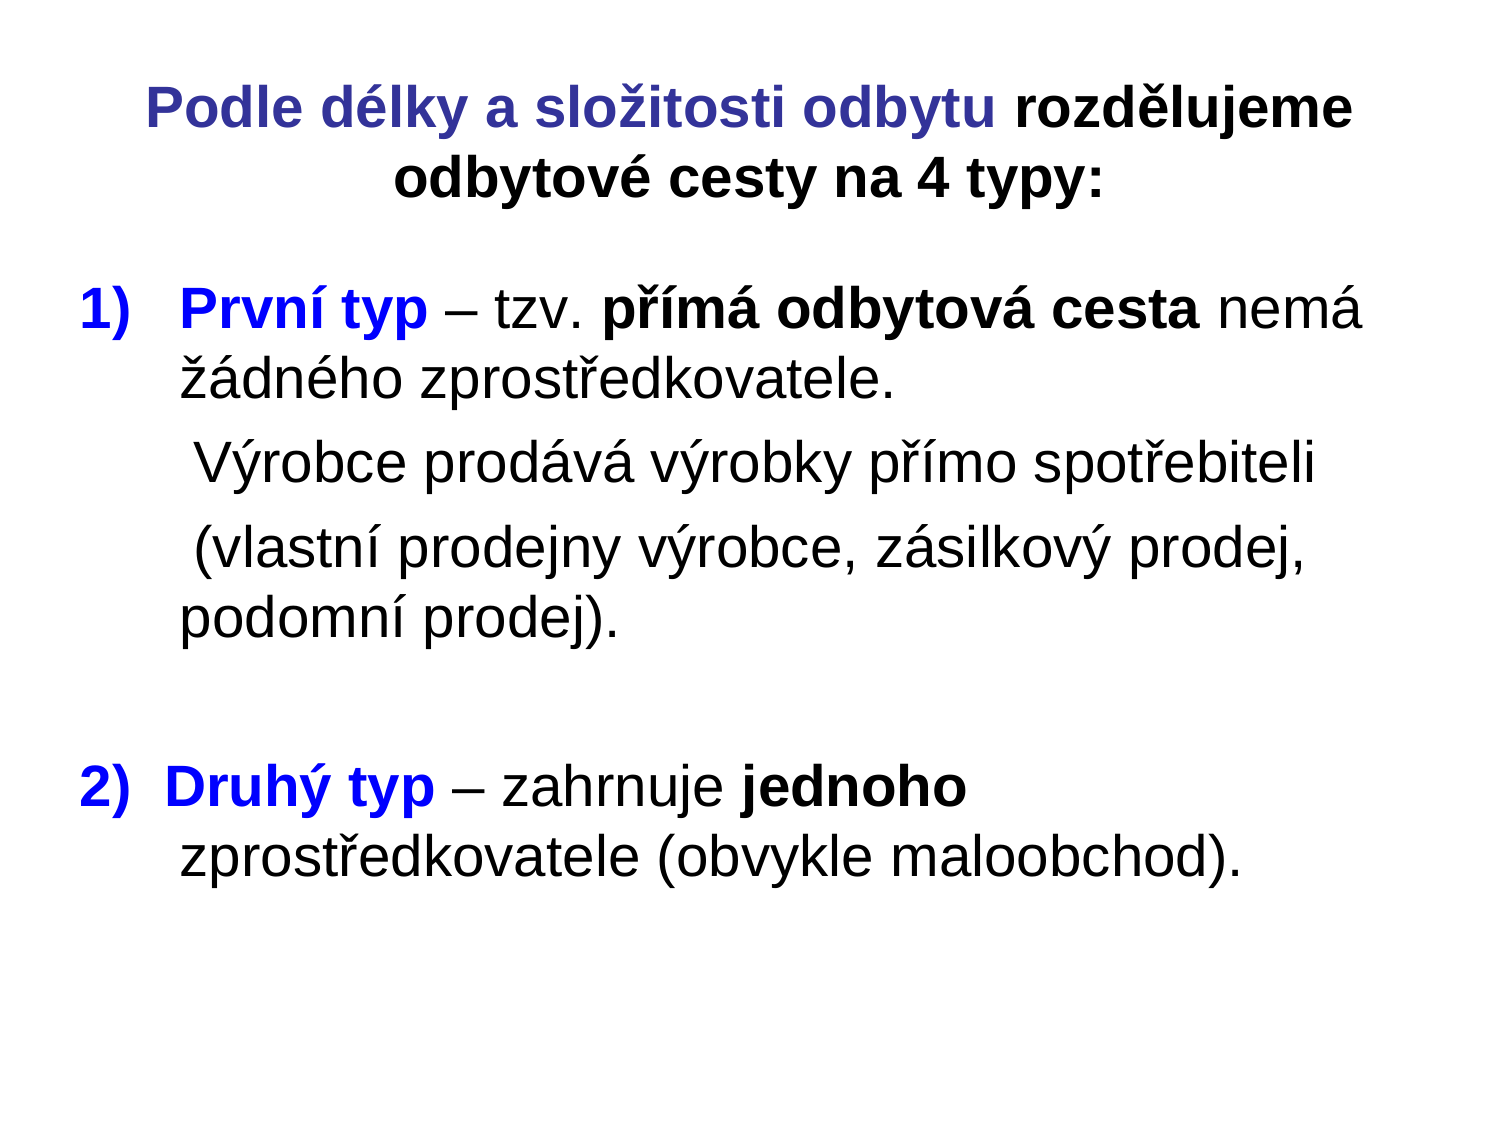

# Podle délky a složitosti odbytu rozdělujeme odbytové cesty na 4 typy:
První typ – tzv. přímá odbytová cesta nemá žádného zprostředkovatele.
 Výrobce prodává výrobky přímo spotřebiteli
 (vlastní prodejny výrobce, zásilkový prodej, podomní prodej).
2) Druhý typ – zahrnuje jednoho zprostředkovatele (obvykle maloobchod).